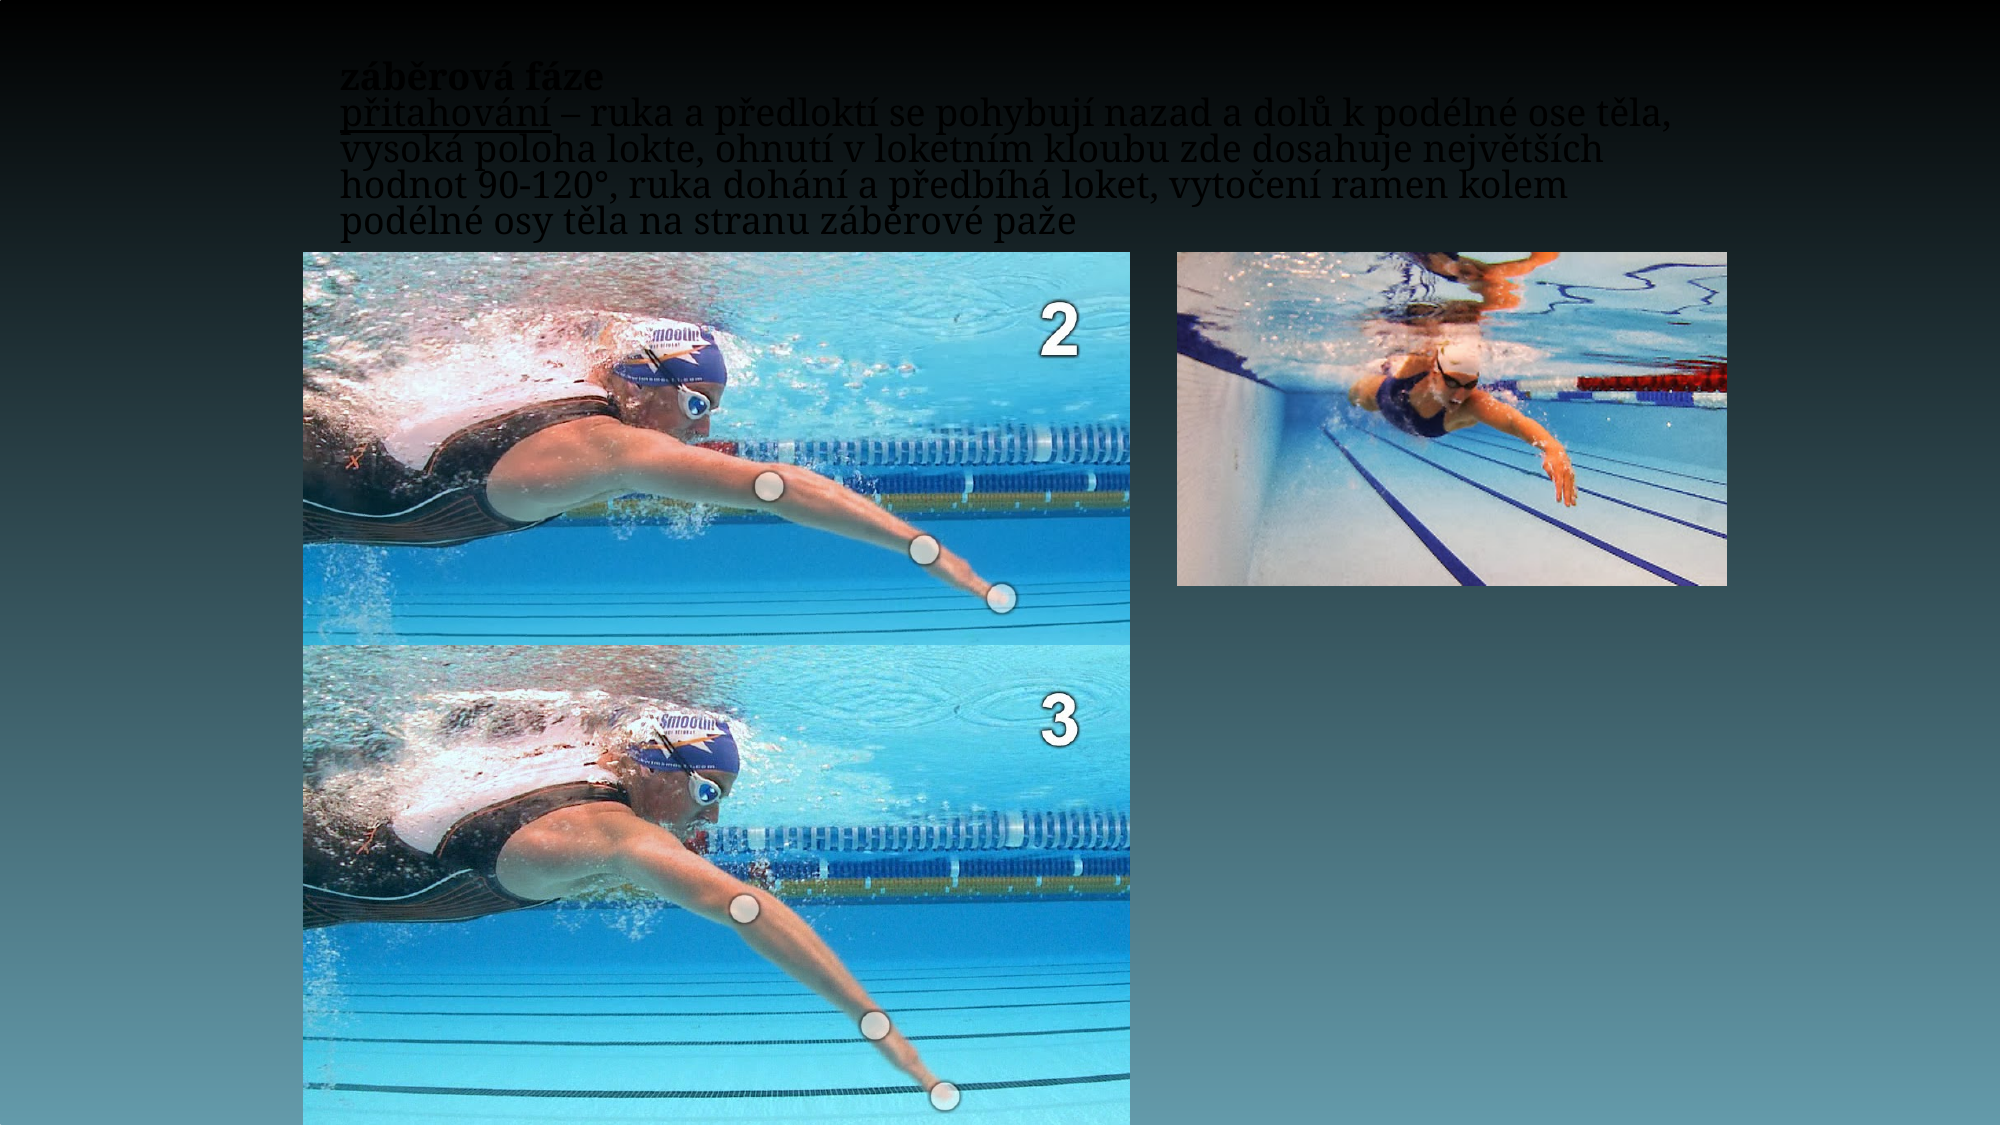

záběrová fáze
přitahování – ruka a předloktí se pohybují nazad a dolů k podélné ose těla, vysoká poloha lokte, ohnutí v loketním kloubu zde dosahuje největších hodnot 90-120°, ruka dohání a předbíhá loket, vytočení ramen kolem podélné osy těla na stranu záběrové paže